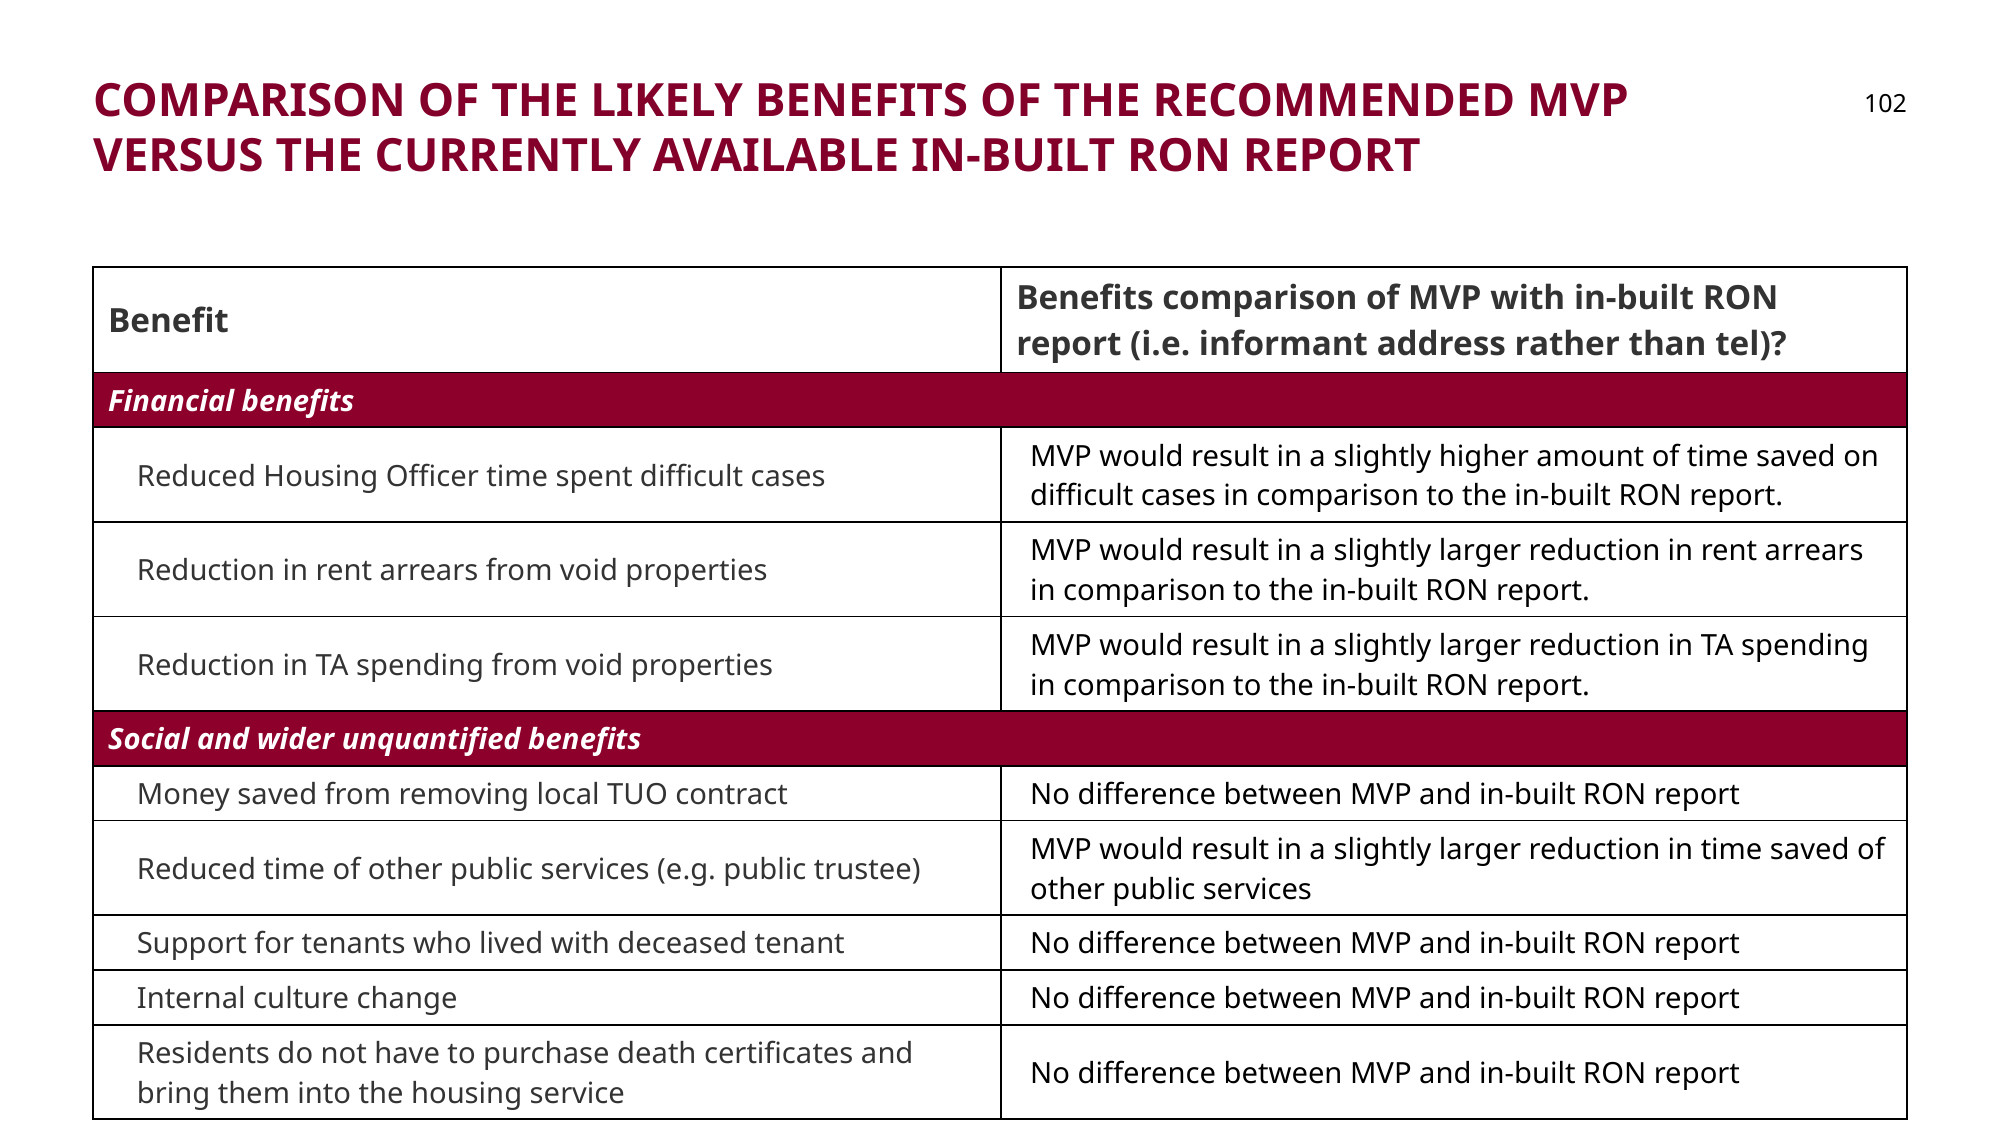

# COMPARISON OF THE LIKELY BENEFITS OF THE RECOMMENDED MVP VERSUS THE CURRENTLY AVAILABLE IN-BUILT RON REPORT
| Benefit | Benefits comparison of MVP with in-built RON report (i.e. informant address rather than tel)? |
| --- | --- |
| Financial benefits | |
| Reduced Housing Officer time spent difficult cases | MVP would result in a slightly higher amount of time saved on difficult cases in comparison to the in-built RON report. |
| Reduction in rent arrears from void properties | MVP would result in a slightly larger reduction in rent arrears in comparison to the in-built RON report. |
| Reduction in TA spending from void properties | MVP would result in a slightly larger reduction in TA spending in comparison to the in-built RON report. |
| Social and wider unquantified benefits | |
| Money saved from removing local TUO contract | No difference between MVP and in-built RON report |
| Reduced time of other public services (e.g. public trustee) | MVP would result in a slightly larger reduction in time saved of other public services |
| Support for tenants who lived with deceased tenant | No difference between MVP and in-built RON report |
| Internal culture change | No difference between MVP and in-built RON report |
| Residents do not have to purchase death certificates and bring them into the housing service | No difference between MVP and in-built RON report |